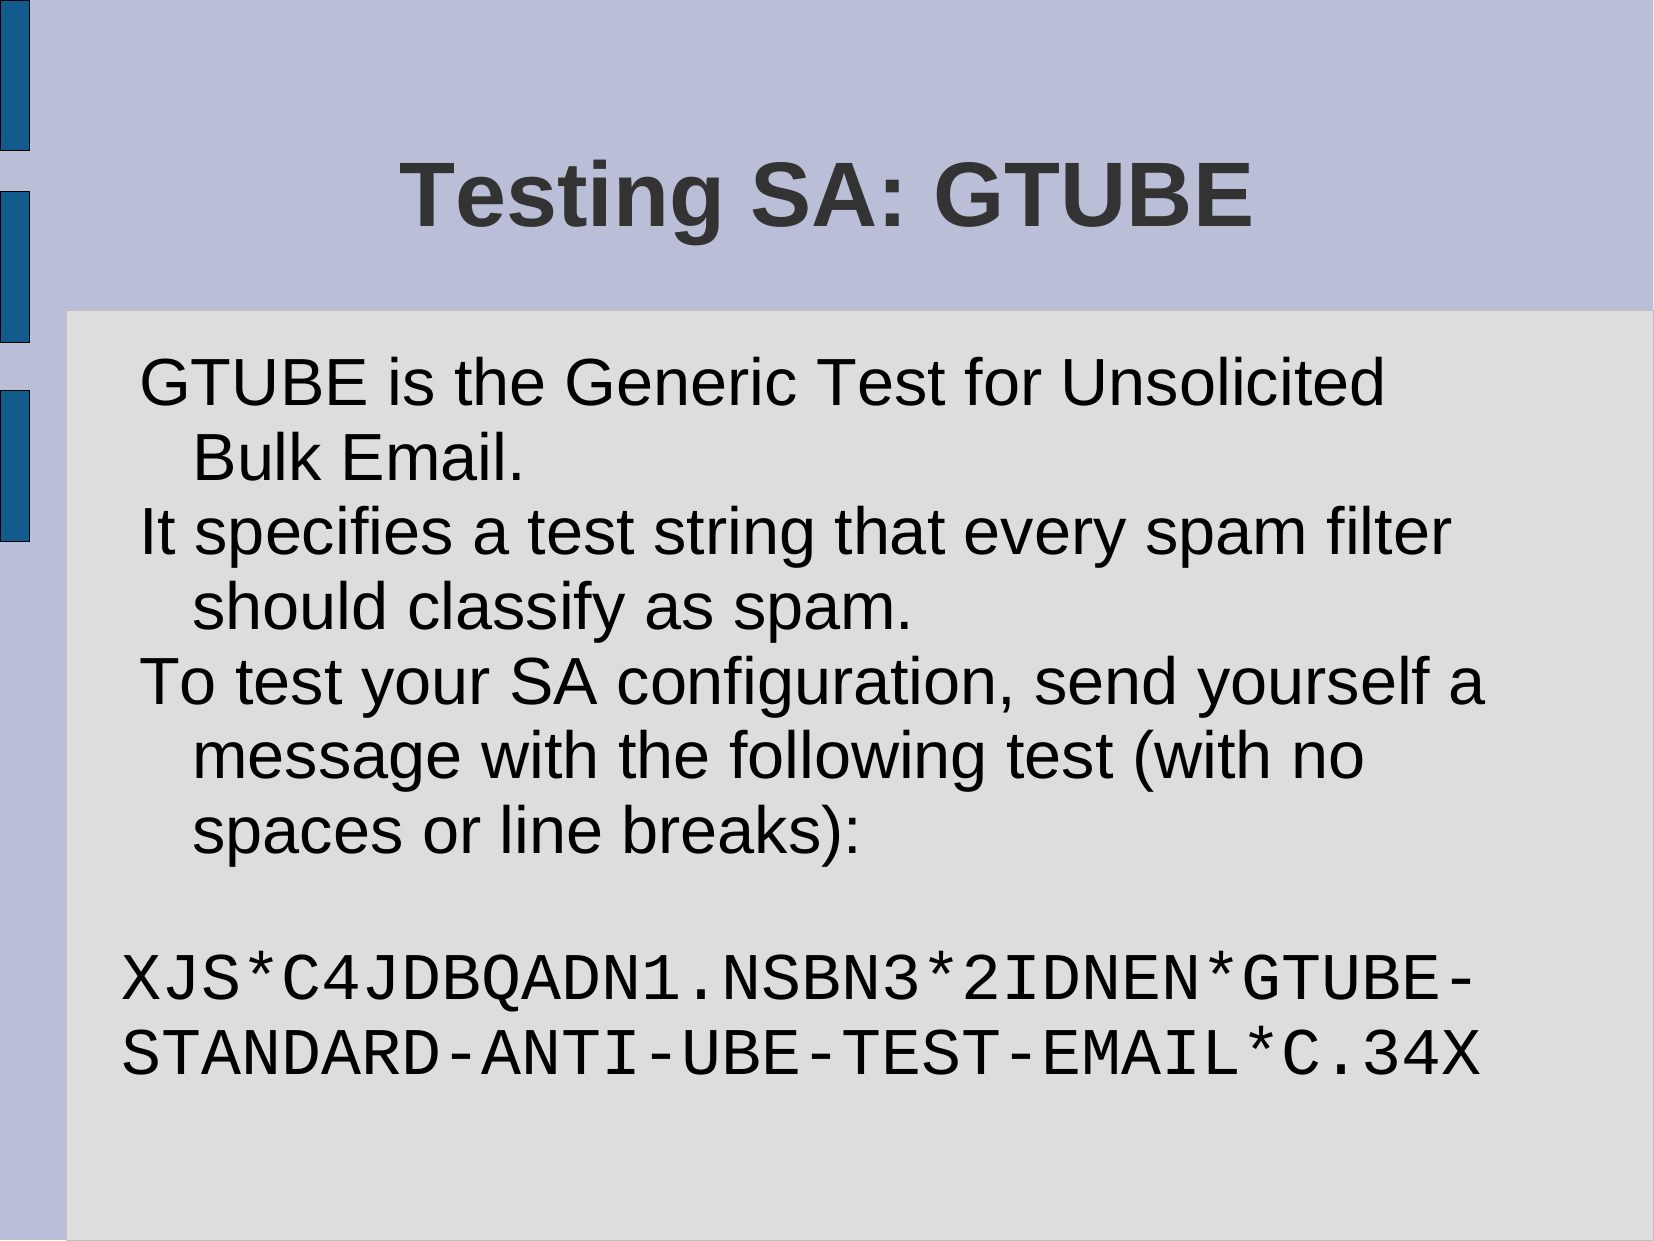

# Testing SA: GTUBE
GTUBE is the Generic Test for Unsolicited Bulk Email.
It specifies a test string that every spam filter should classify as spam.
To test your SA configuration, send yourself a message with the following test (with no spaces or line breaks):
XJS*C4JDBQADN1.NSBN3*2IDNEN*GTUBE-STANDARD-ANTI-UBE-TEST-EMAIL*C.34X